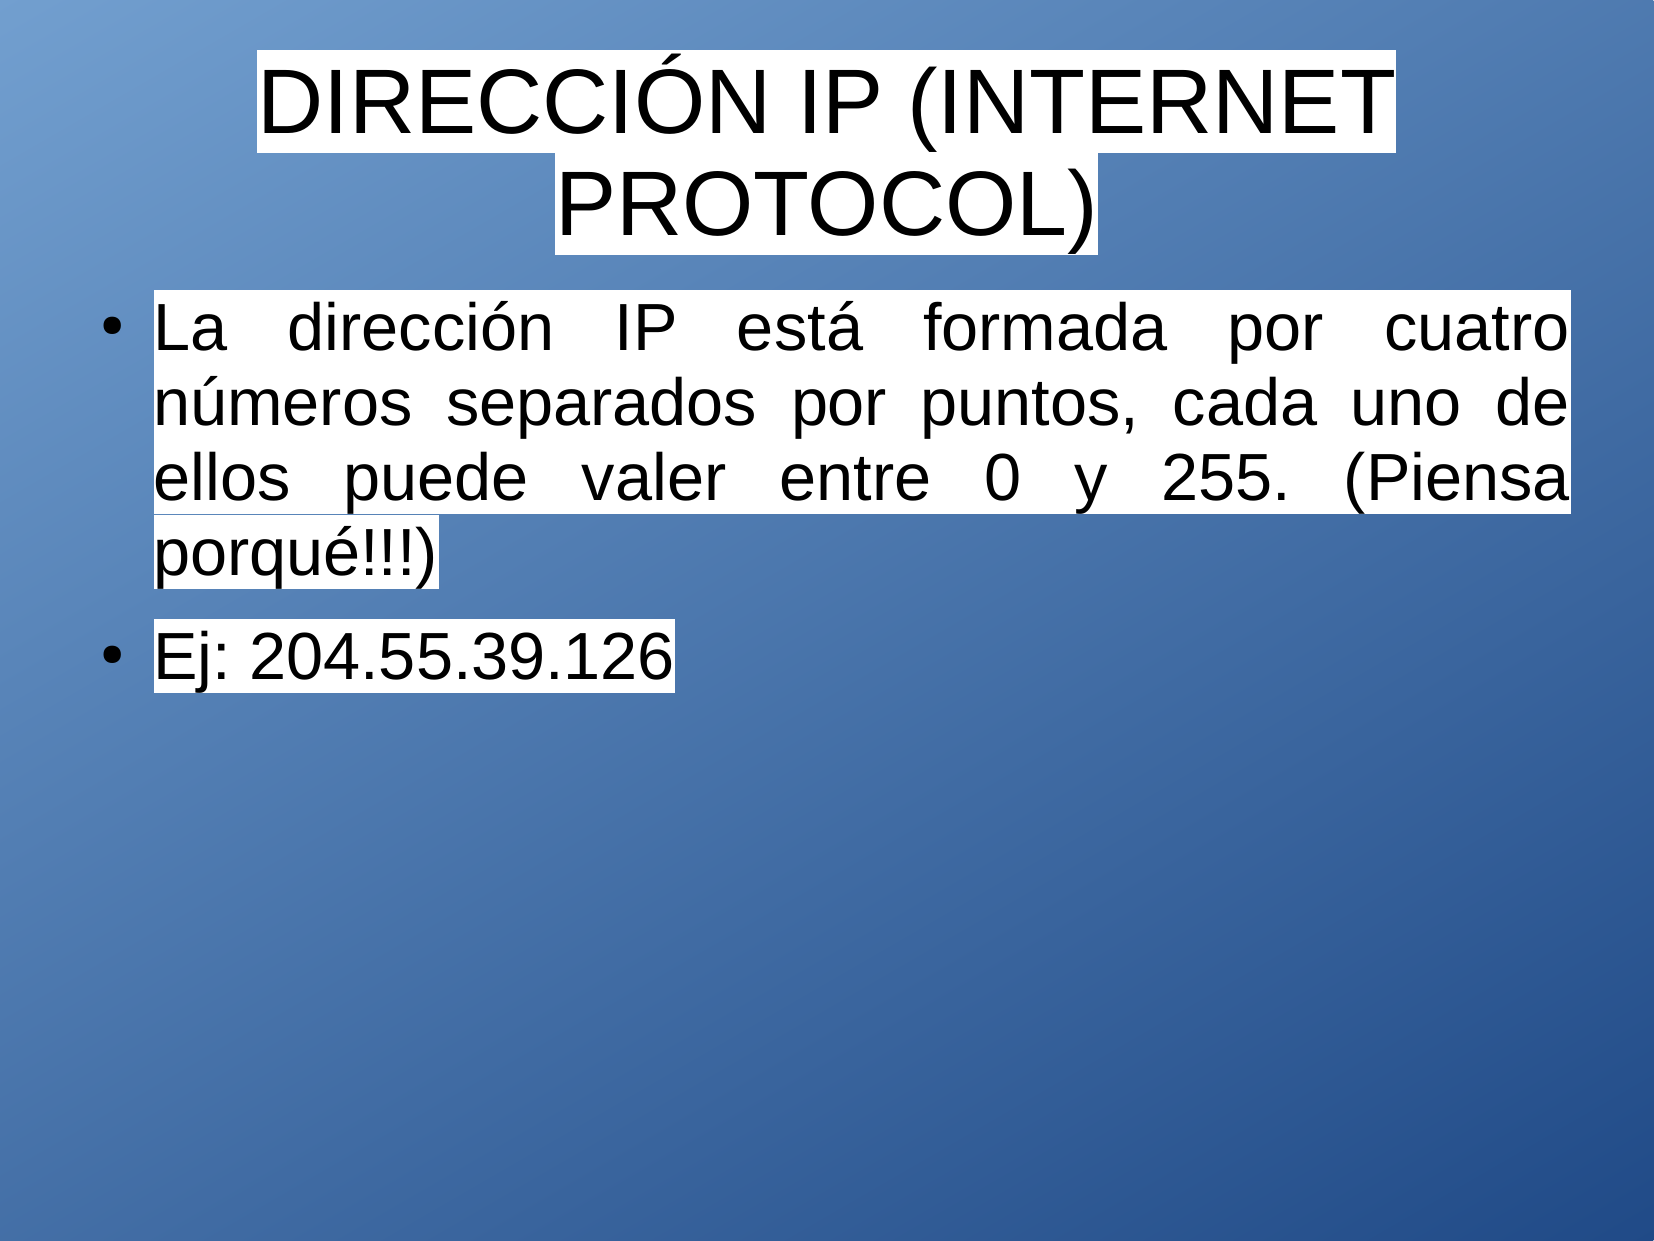

# DIRECCIÓN IP (INTERNET PROTOCOL)
La dirección IP está formada por cuatro números separados por puntos, cada uno de ellos puede valer entre 0 y 255. (Piensa porqué!!!)
Ej: 204.55.39.126